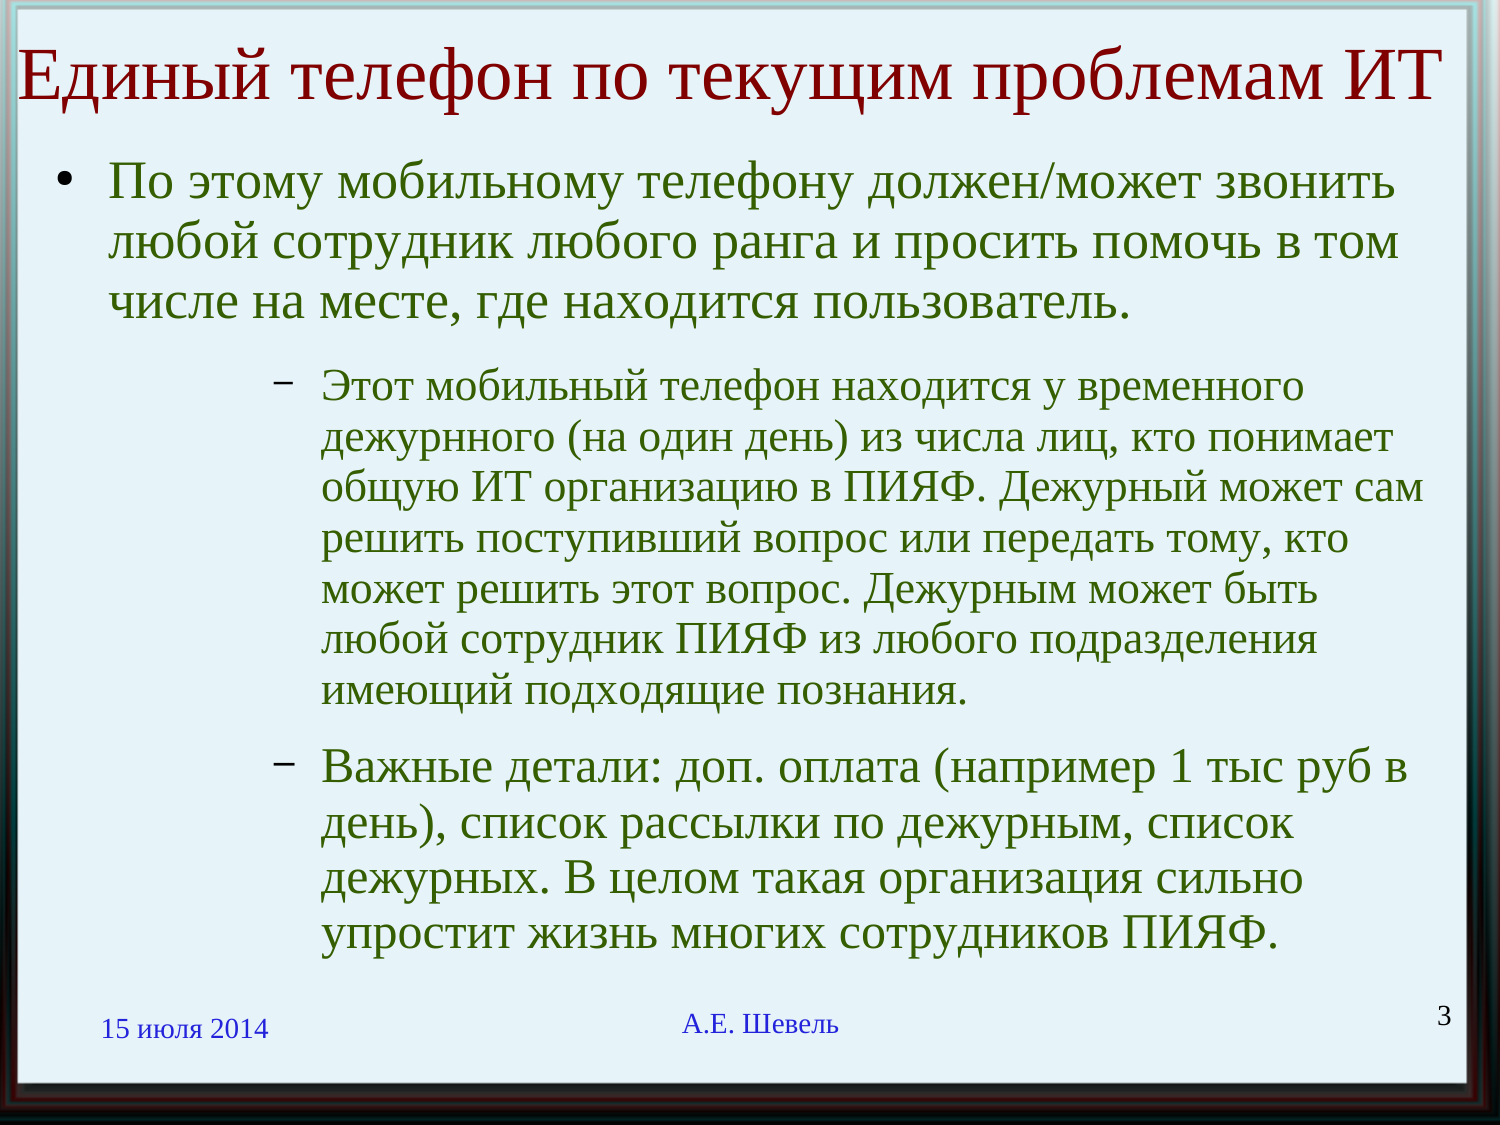

# Единый телефон по текущим проблемам ИТ
По этому мобильному телефону должен/может звонить любой сотрудник любого ранга и просить помочь в том числе на месте, где находится пользователь.
Этот мобильный телефон находится у временного дежурнного (на один день) из числа лиц, кто понимает общую ИТ организацию в ПИЯФ. Дежурный может сам решить поступивший вопрос или передать тому, кто может решить этот вопрос. Дежурным может быть любой сотрудник ПИЯФ из любого подразделения имеющий подходящие познания.
Важные детали: доп. оплата (например 1 тыс руб в день), список рассылки по дежурным, список дежурных. В целом такая организация сильно упростит жизнь многих сотрудников ПИЯФ.
3